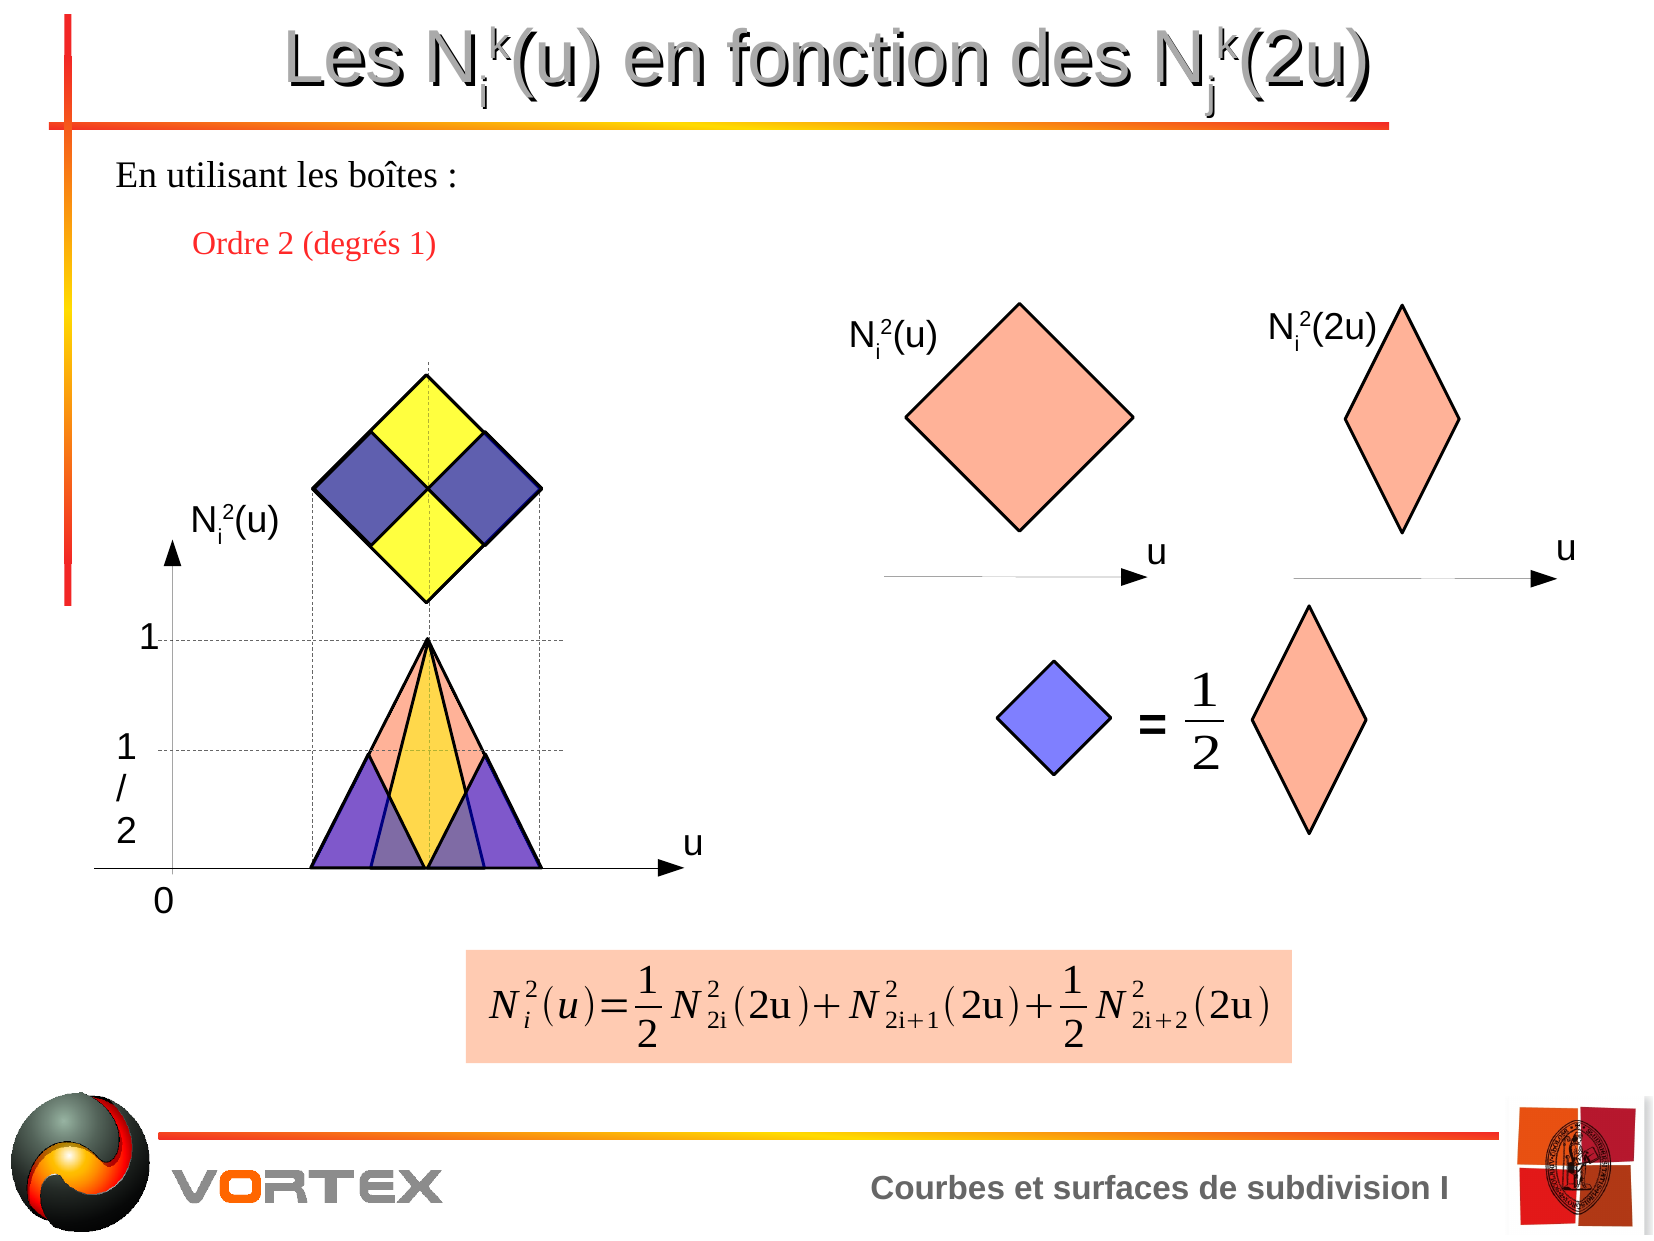

# Les Nik(u) en fonction des Njk(2u)
En utilisant les boîtes :
Ordre 2 (degrés 1)
Ni2(2u)
Ni2(u)
Ni2(u)
1
1/2
u
0
u
u
=